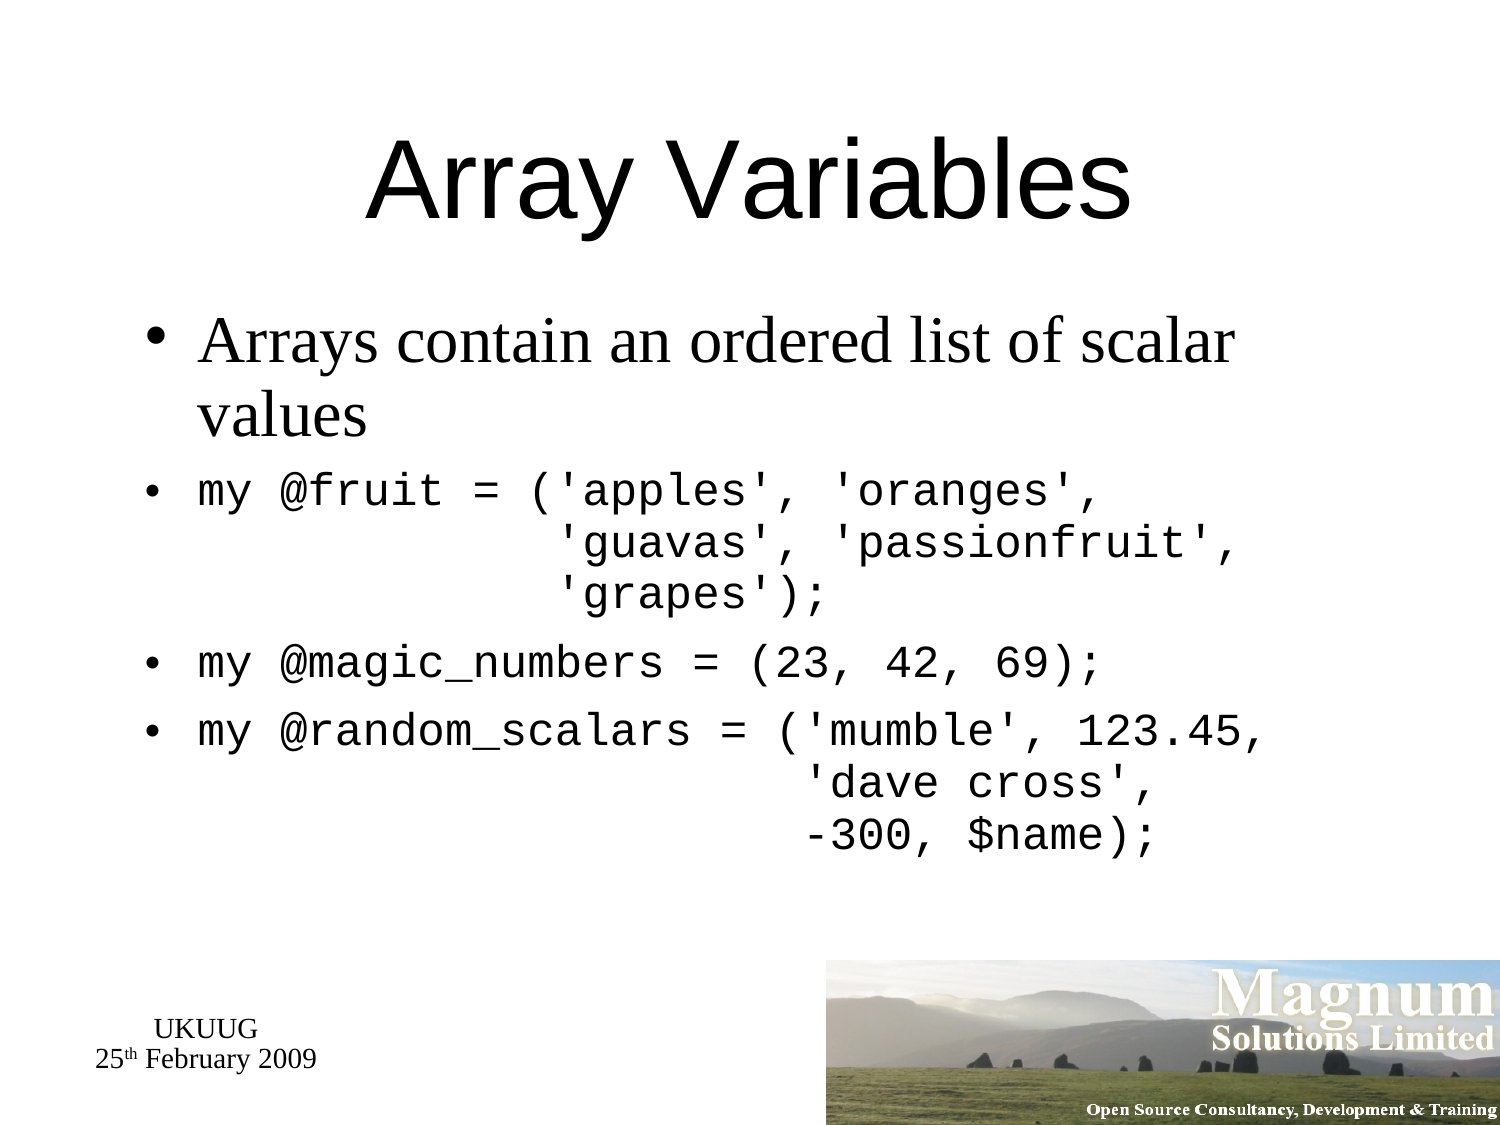

# Array Variables
Arrays contain an ordered list of scalar values
my @fruit = ('apples', 'oranges',
 'guavas', 'passionfruit',
 'grapes');
my @magic_numbers = (23, 42, 69);
my @random_scalars = ('mumble', 123.45,
 'dave cross',
 -300, $name);
28